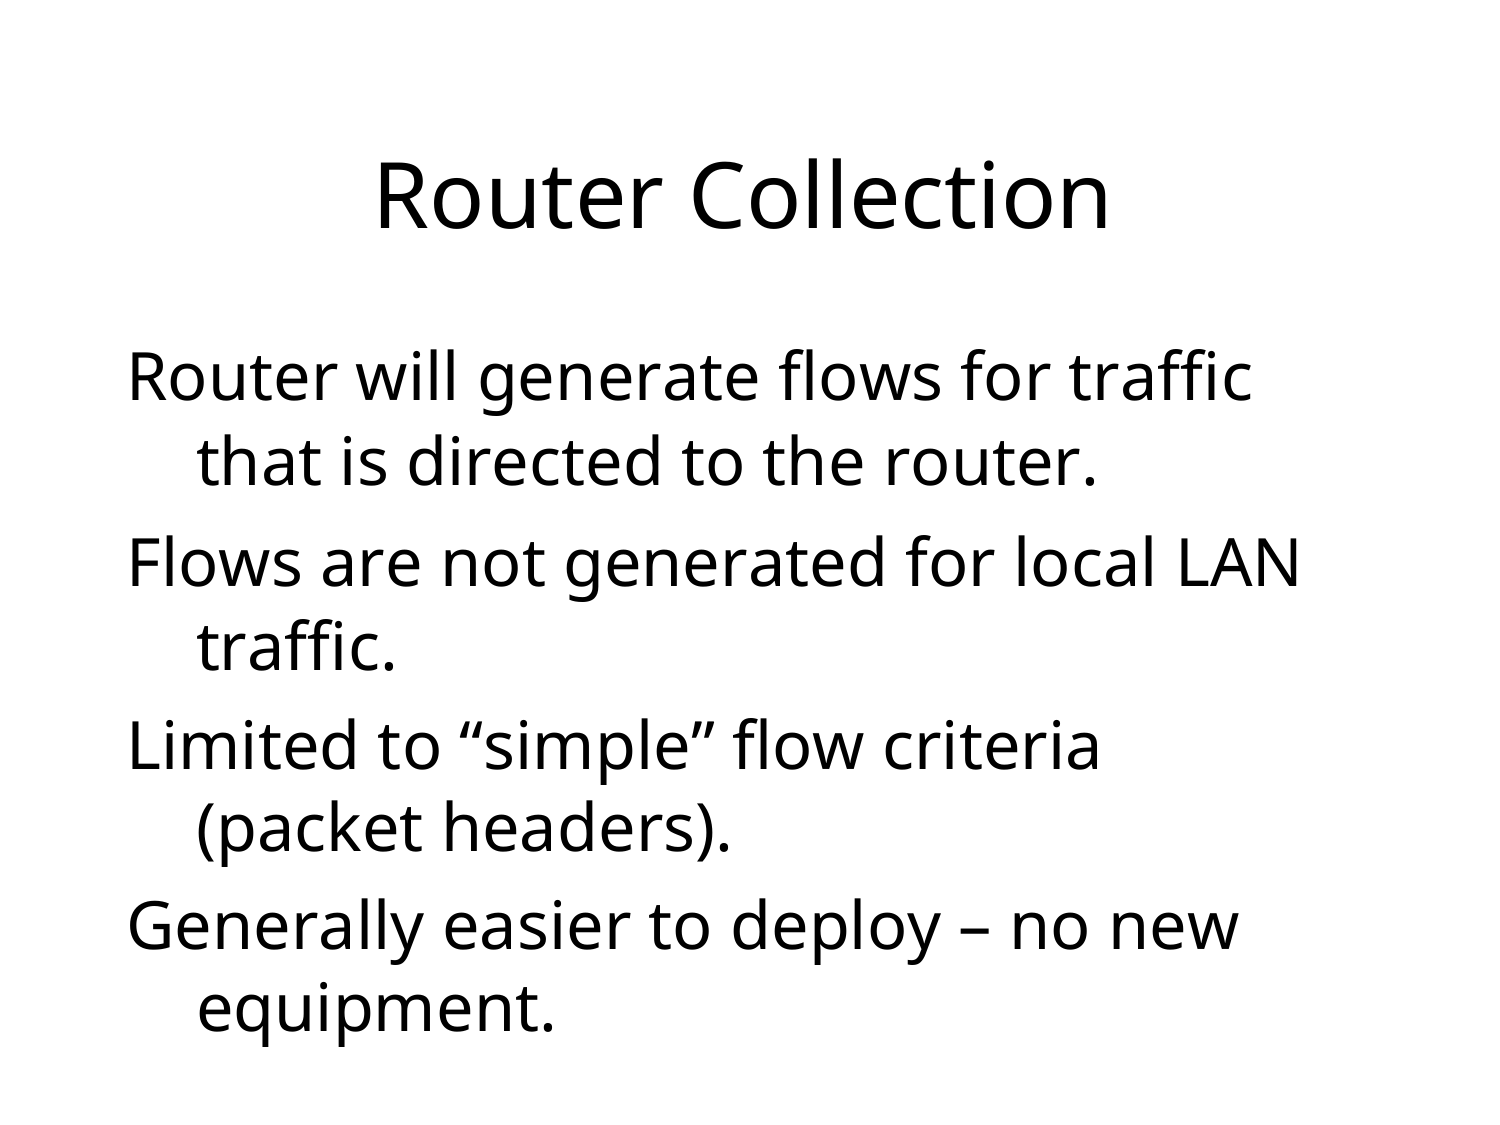

# Router Collection
Router will generate flows for traffic that is directed to the router.
Flows are not generated for local LAN traffic.
Limited to “simple” flow criteria (packet headers).
Generally easier to deploy – no new equipment.